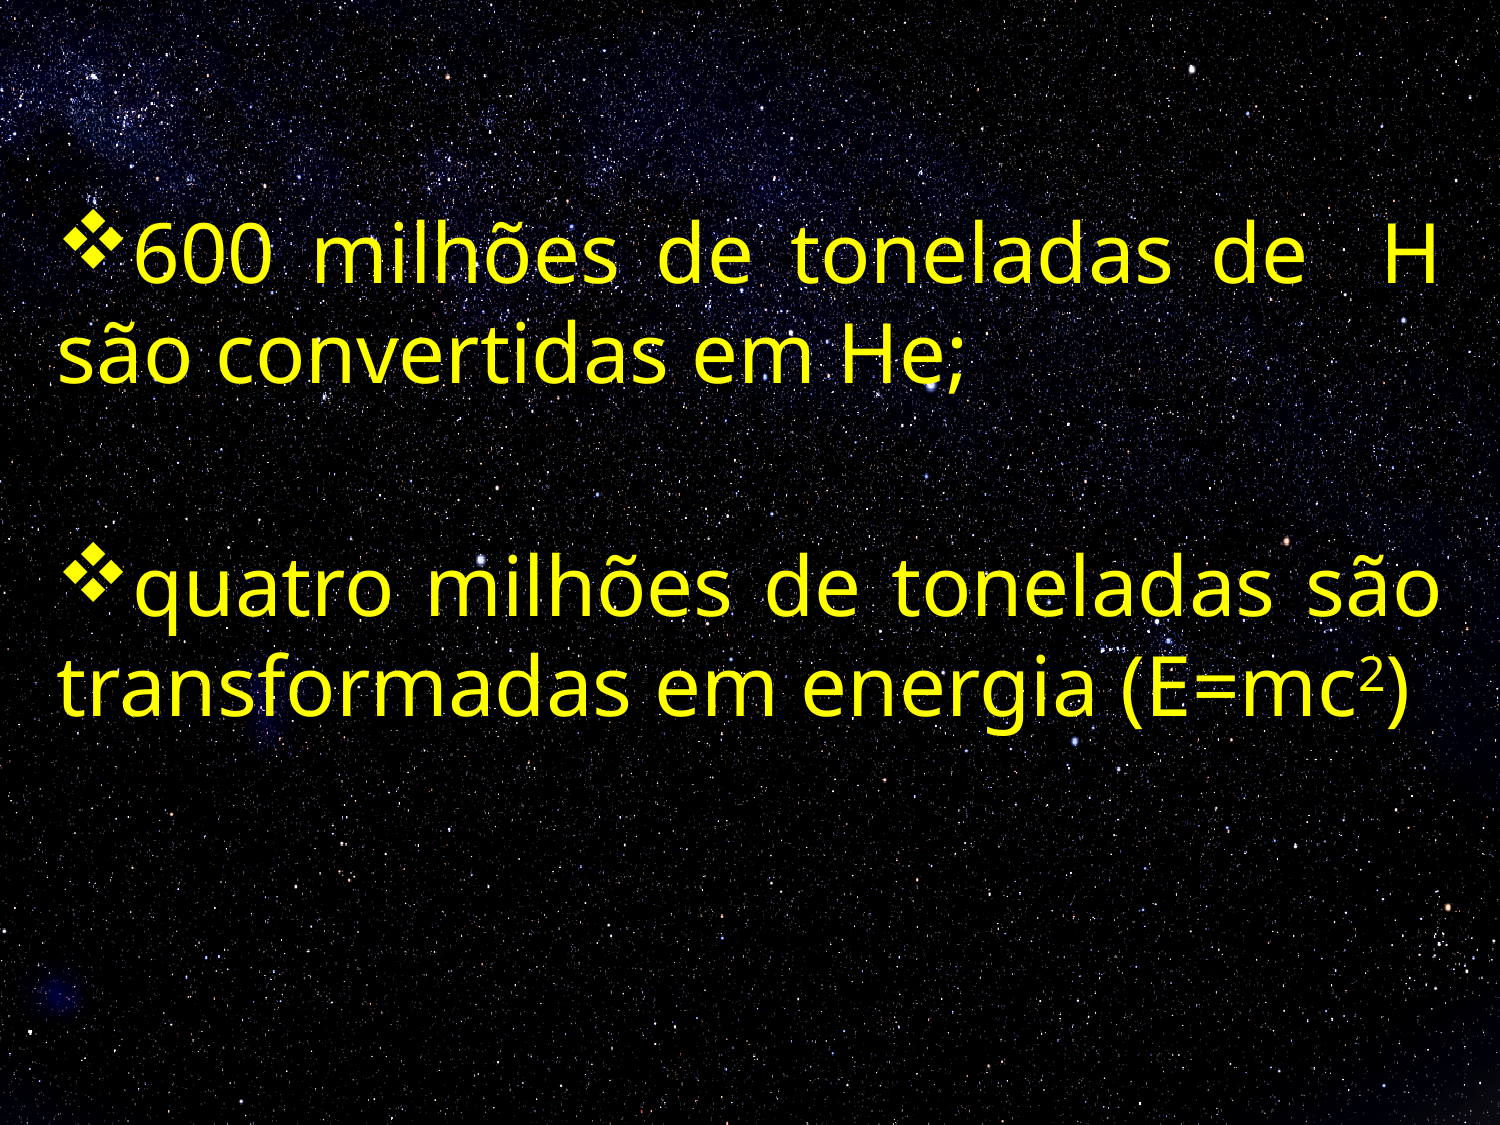

# 600 milhões de toneladas de H são convertidas em He;
quatro milhões de toneladas são transformadas em energia (E=mc2)